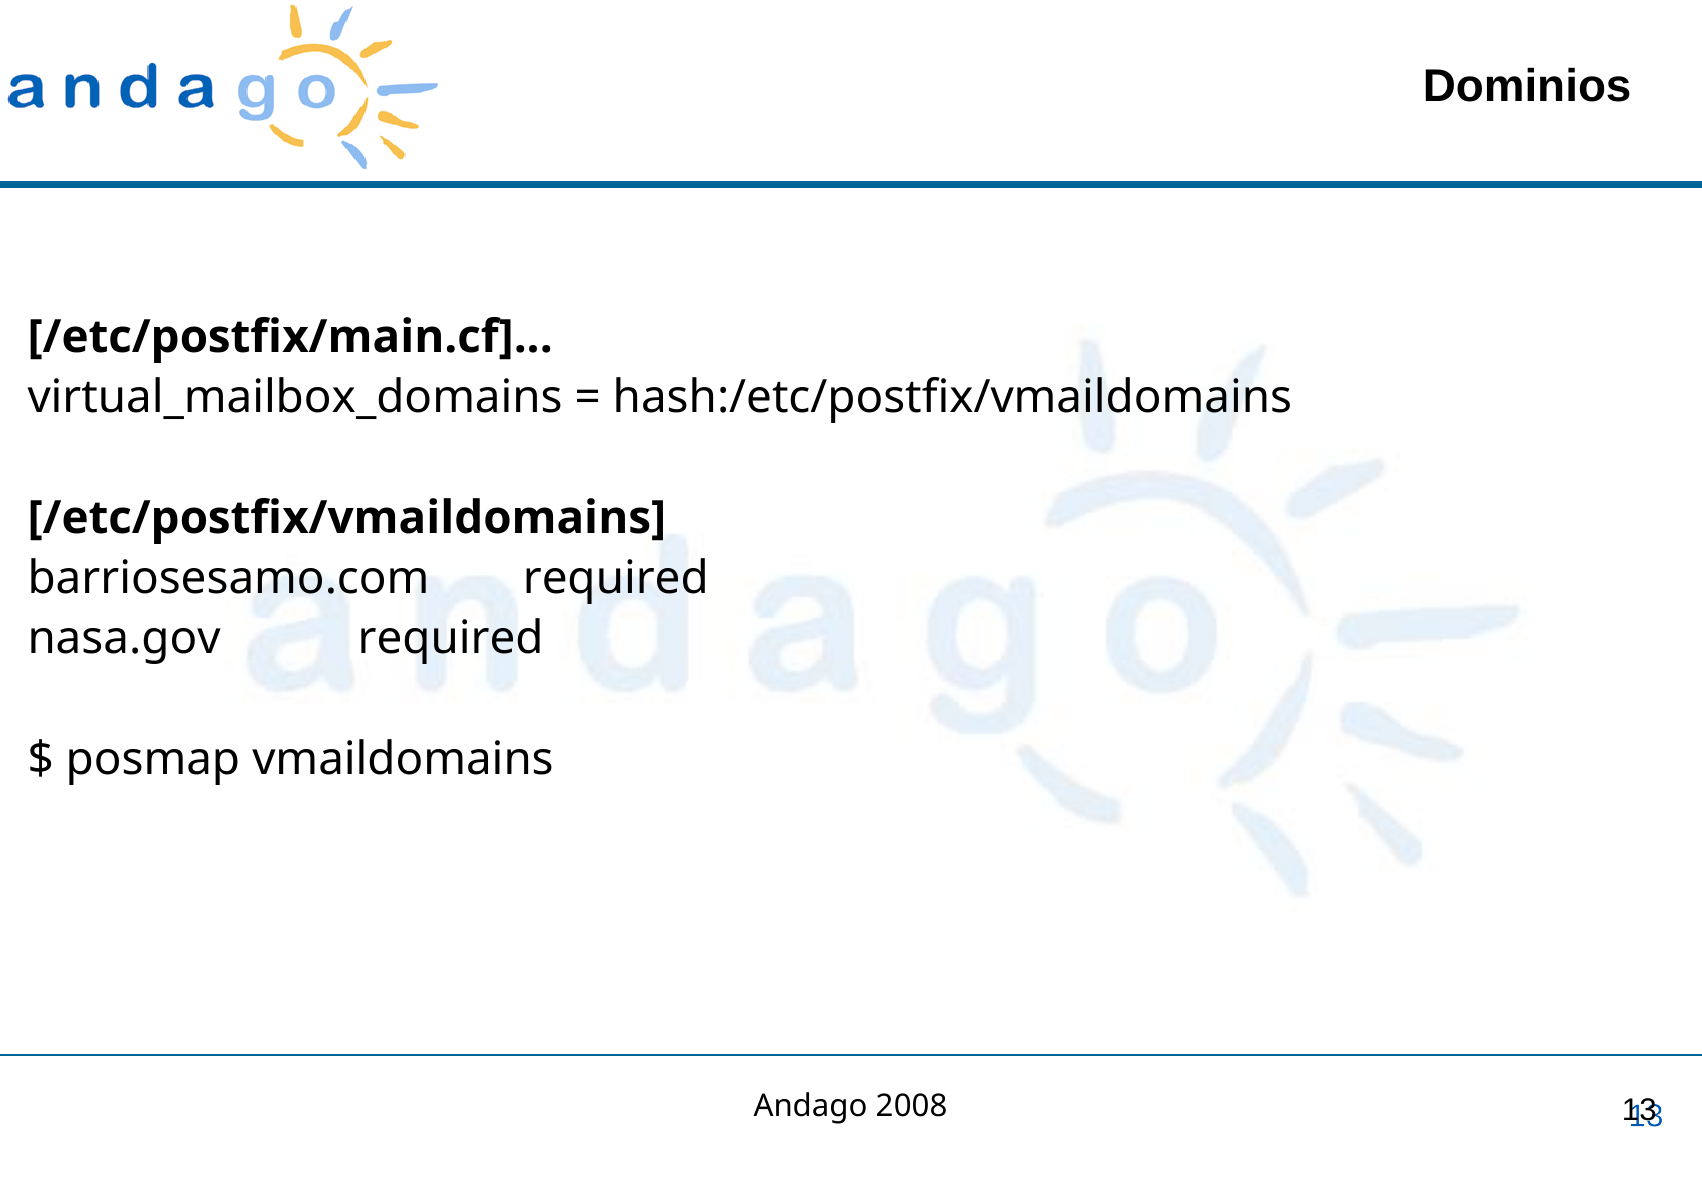

# Dominios
[/etc/postfix/main.cf]...
virtual_mailbox_domains = hash:/etc/postfix/vmaildomains
[/etc/postfix/vmaildomains]
barriosesamo.com	required
nasa.gov	required
$ posmap vmaildomains